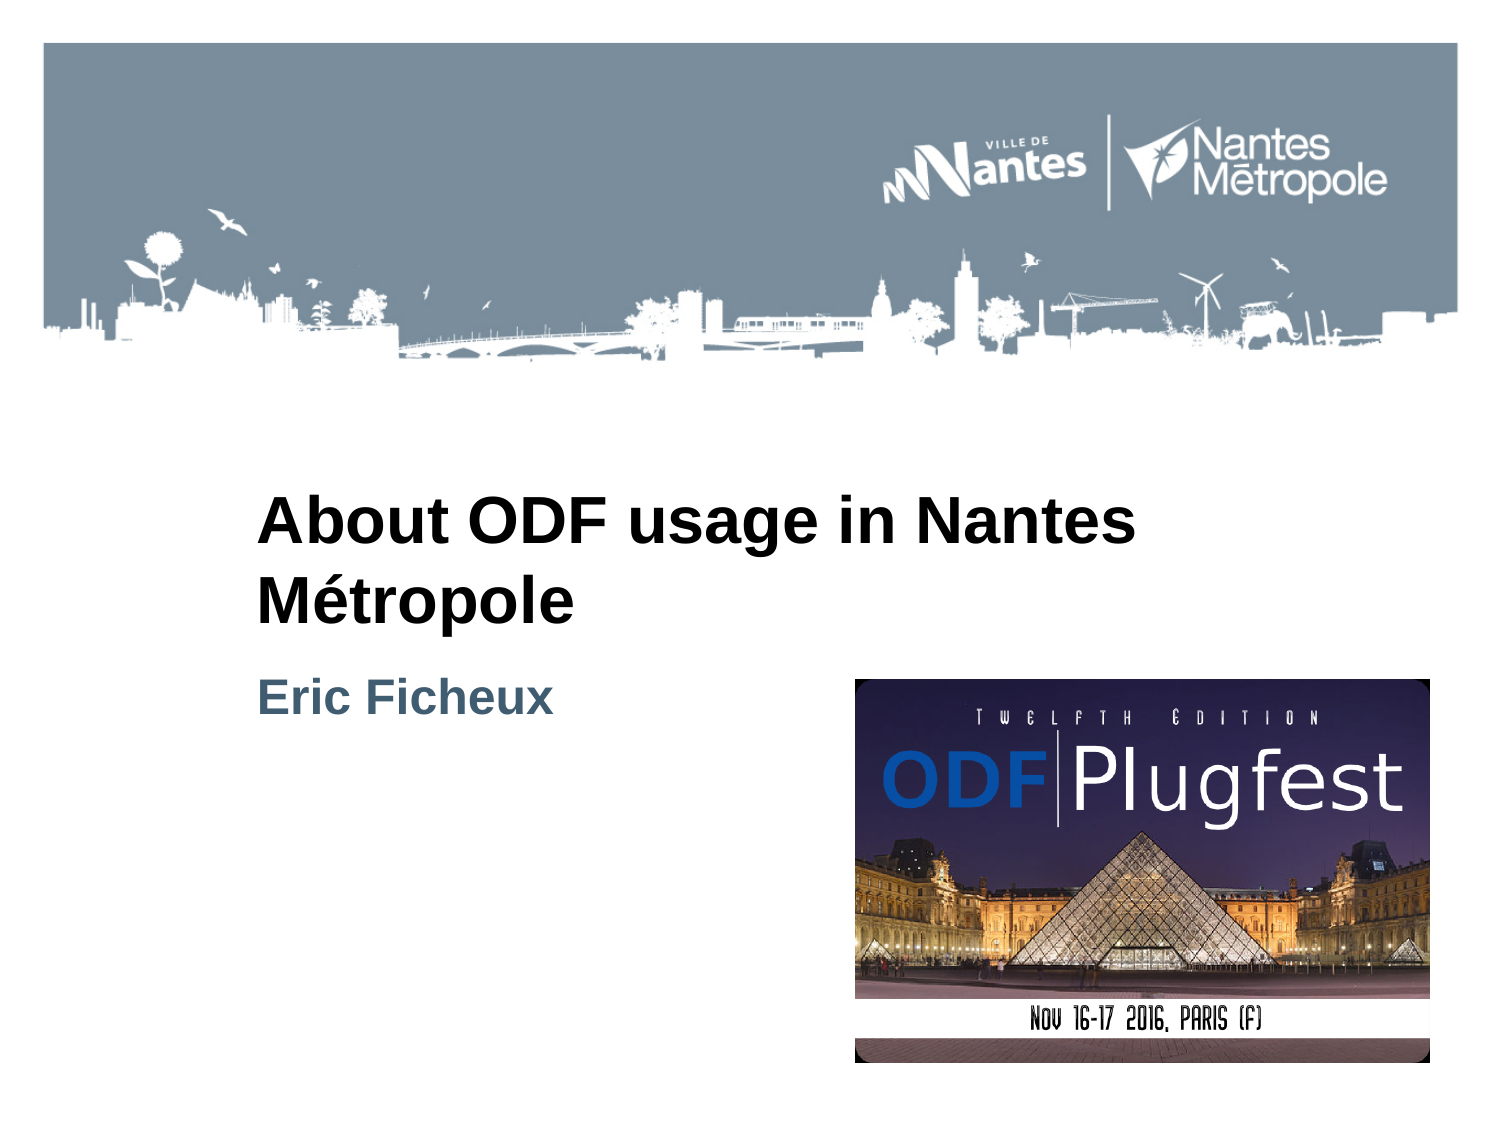

# About ODF usage in Nantes Métropole
Eric Ficheux